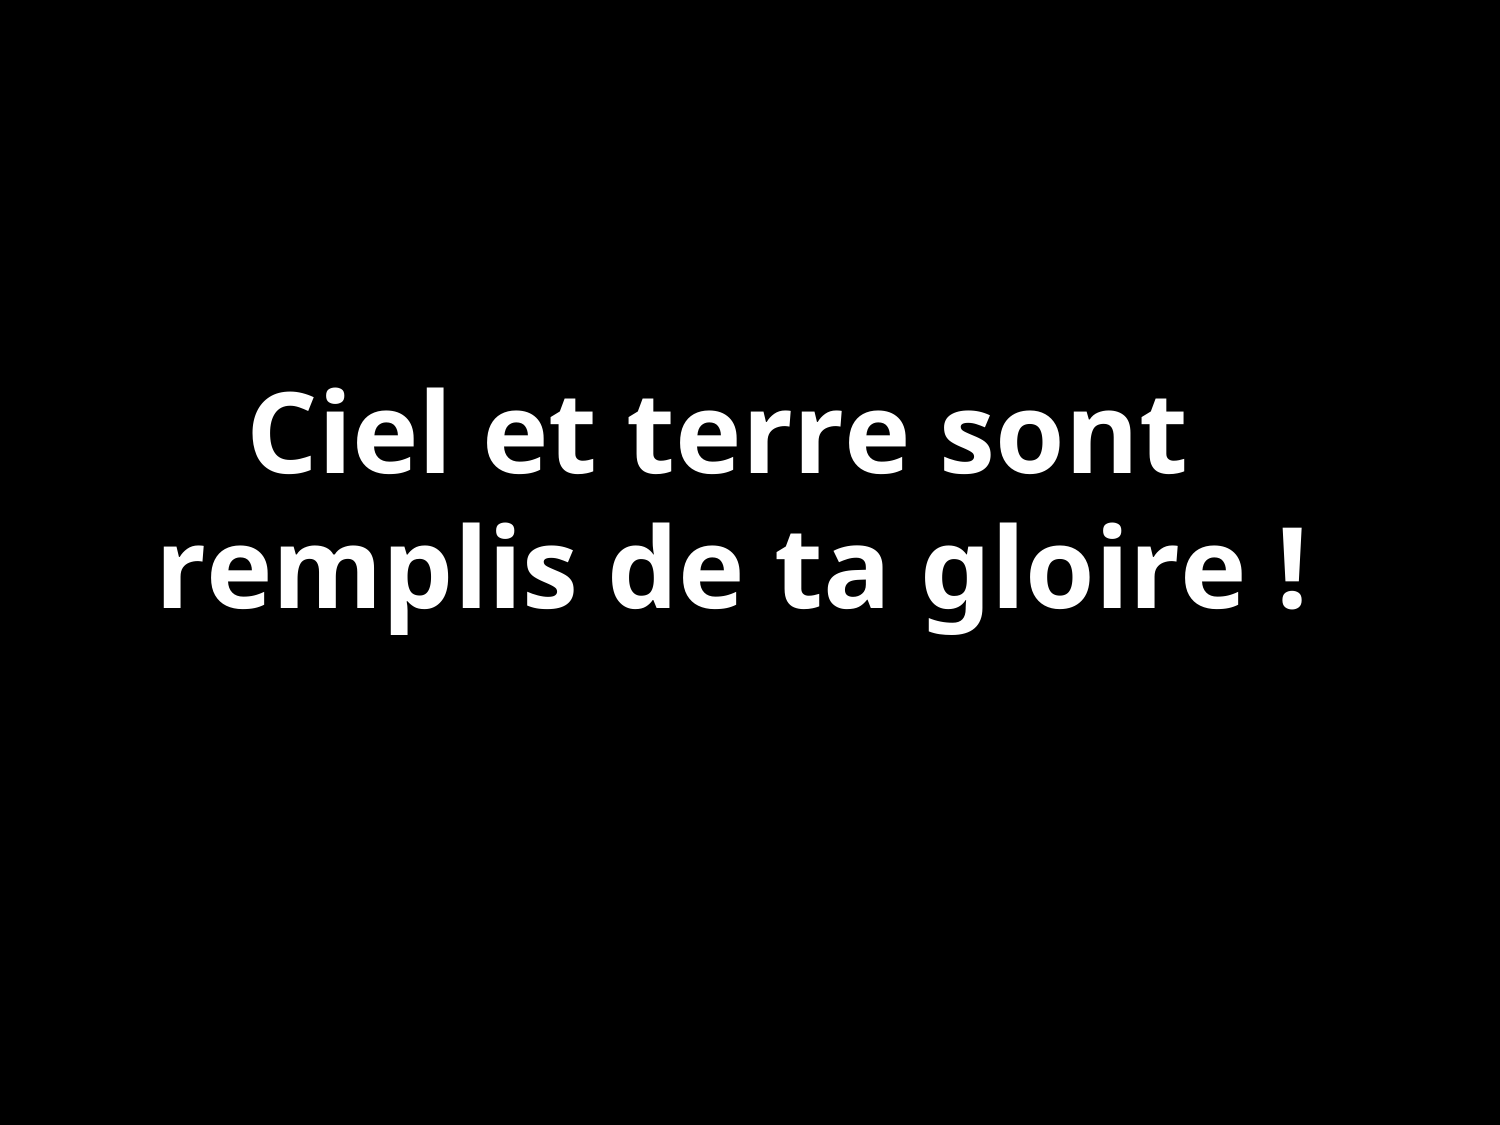

Ciel et terre sont
remplis de ta gloire !